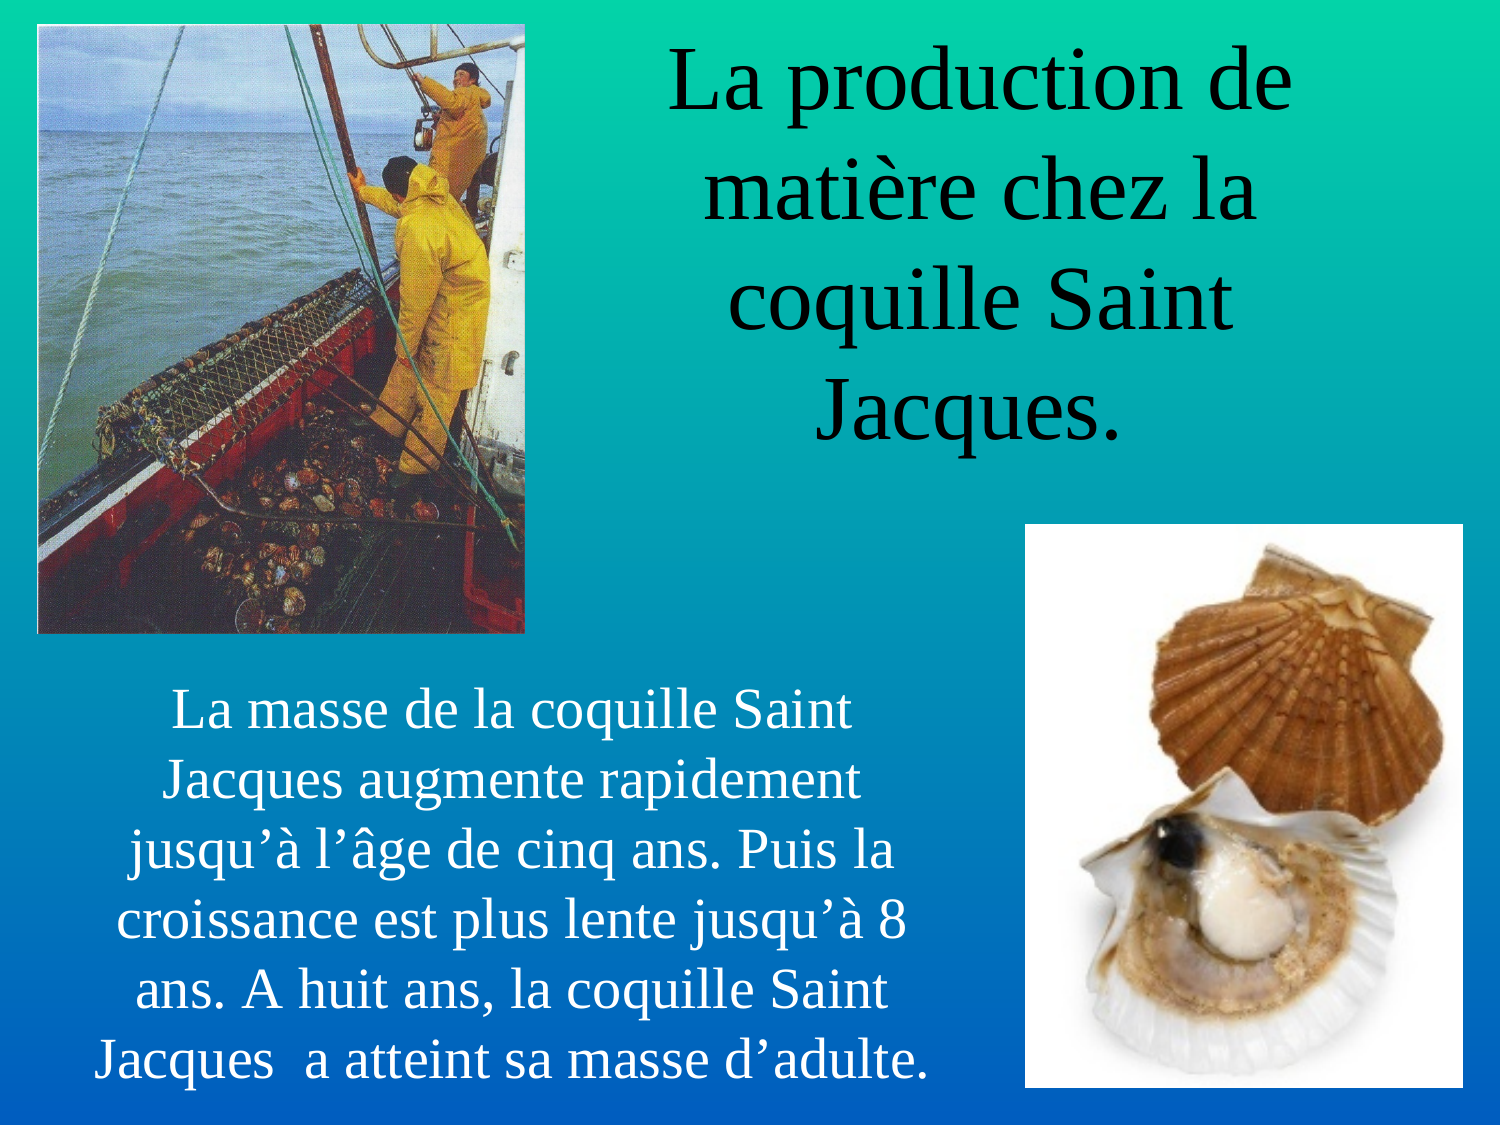

La production de matière chez la coquille Saint Jacques.
La masse de la coquille Saint Jacques augmente rapidement jusqu’à l’âge de cinq ans. Puis la croissance est plus lente jusqu’à 8 ans. A huit ans, la coquille Saint Jacques a atteint sa masse d’adulte.